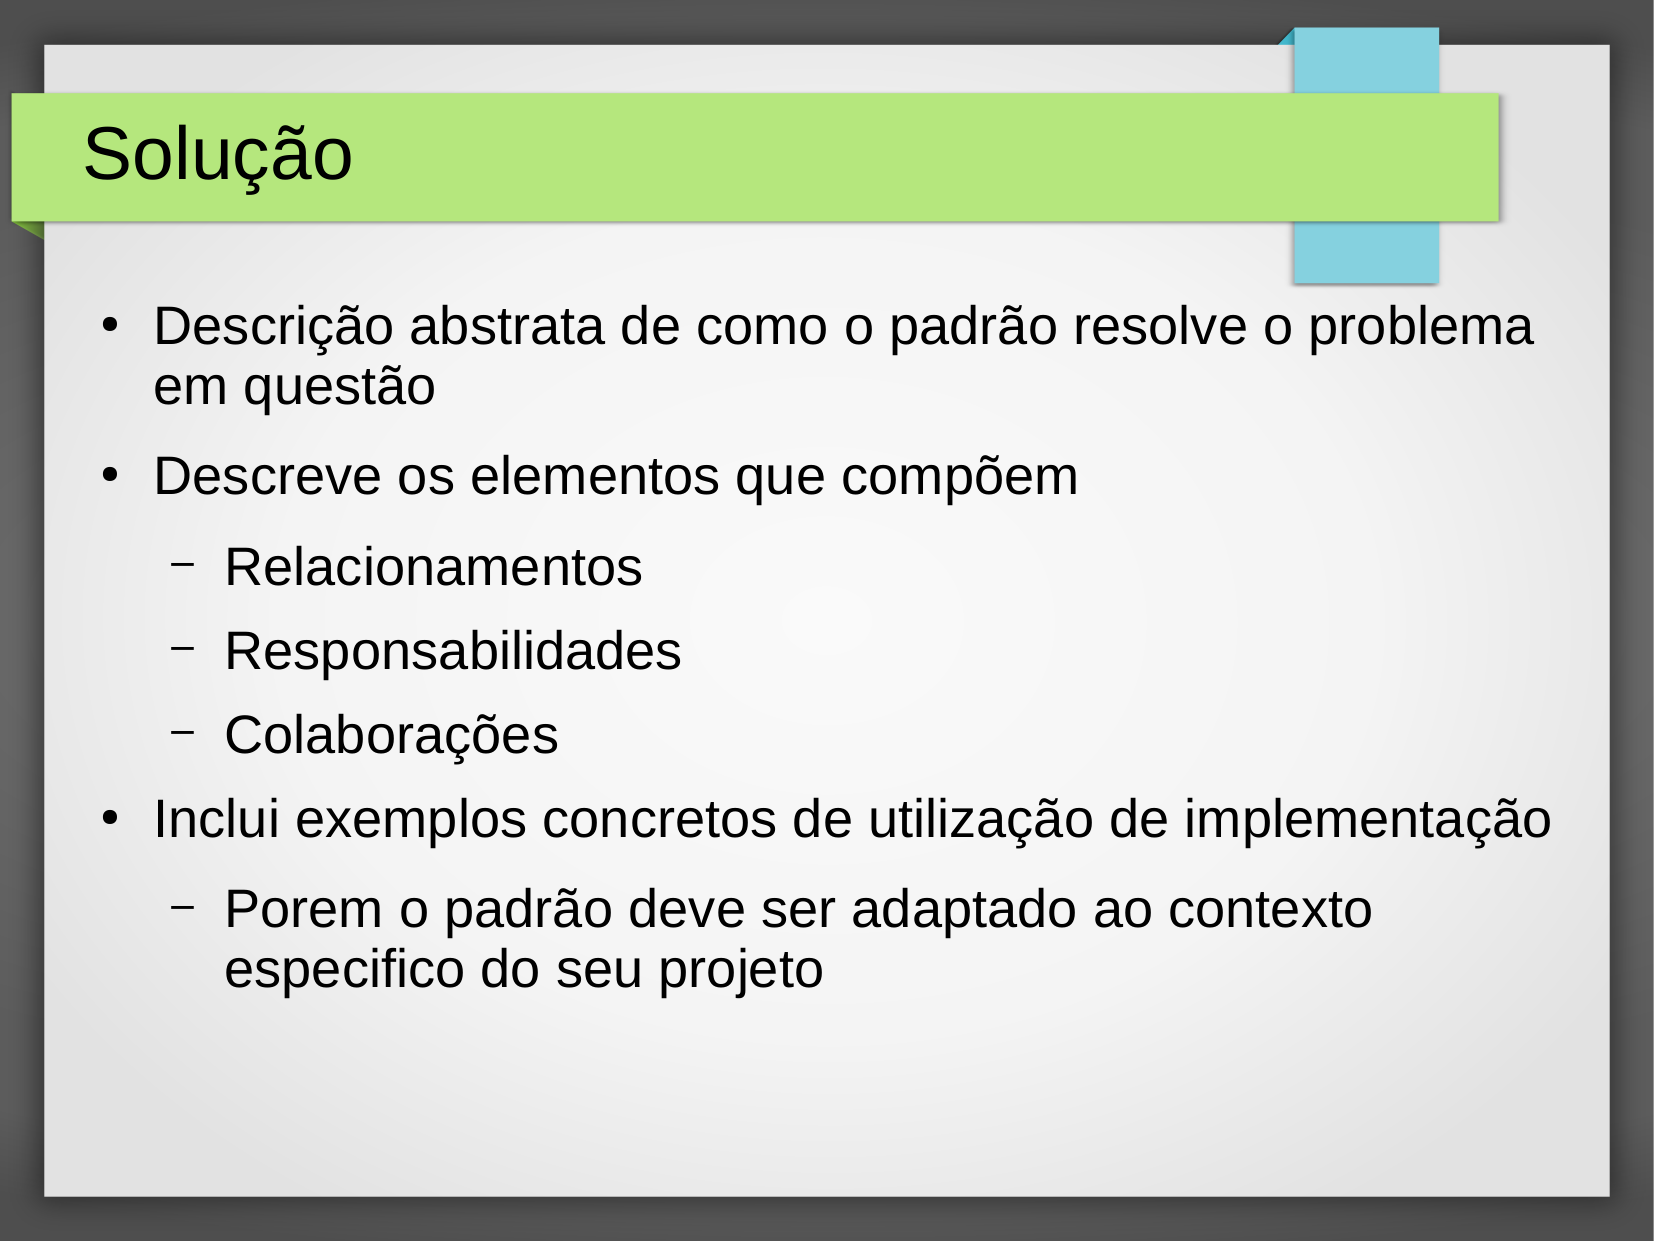

# Solução
Descrição abstrata de como o padrão resolve o problema em questão
Descreve os elementos que compõem
Relacionamentos
Responsabilidades
Colaborações
Inclui exemplos concretos de utilização de implementação
Porem o padrão deve ser adaptado ao contexto especifico do seu projeto